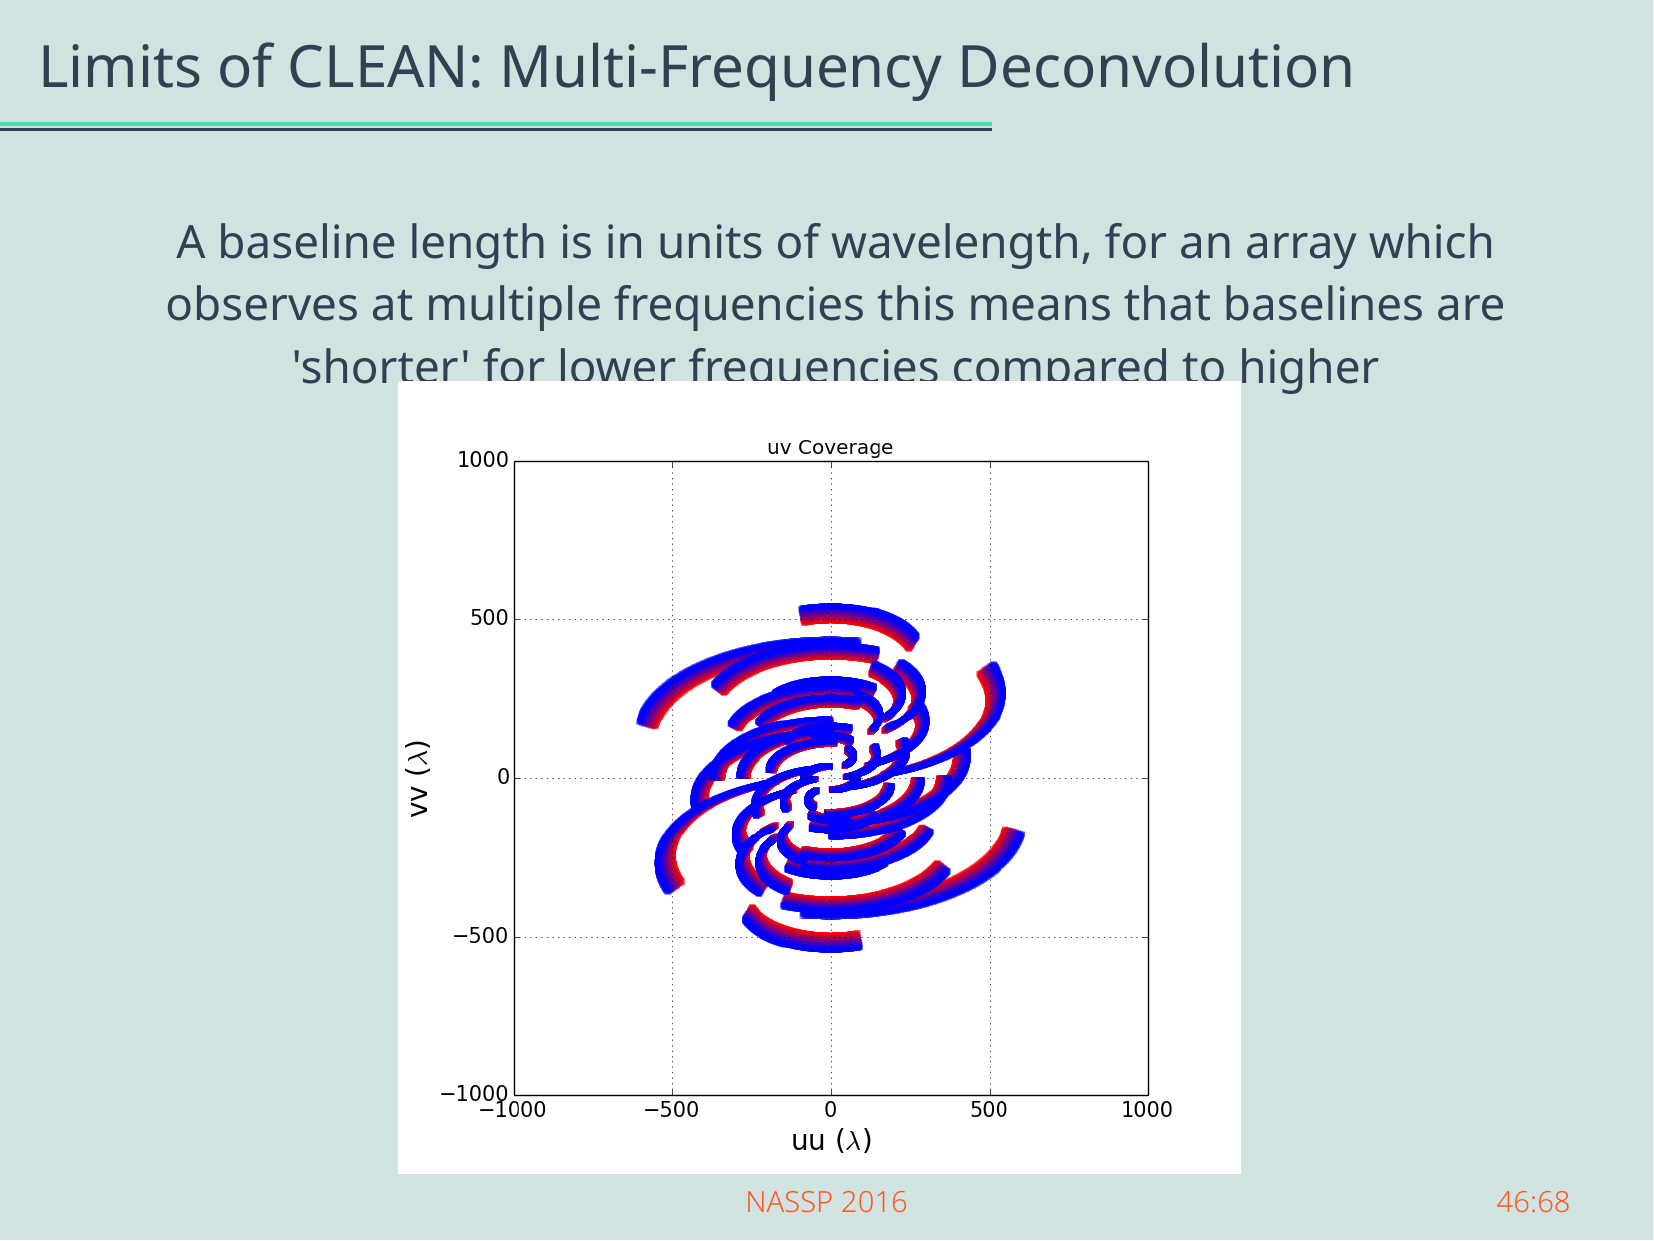

Limits of CLEAN: Multi-Frequency Deconvolution
A baseline length is in units of wavelength, for an array which observes at multiple frequencies this means that baselines are 'shorter' for lower frequencies compared to higher frequencies.
NASSP 2016
46